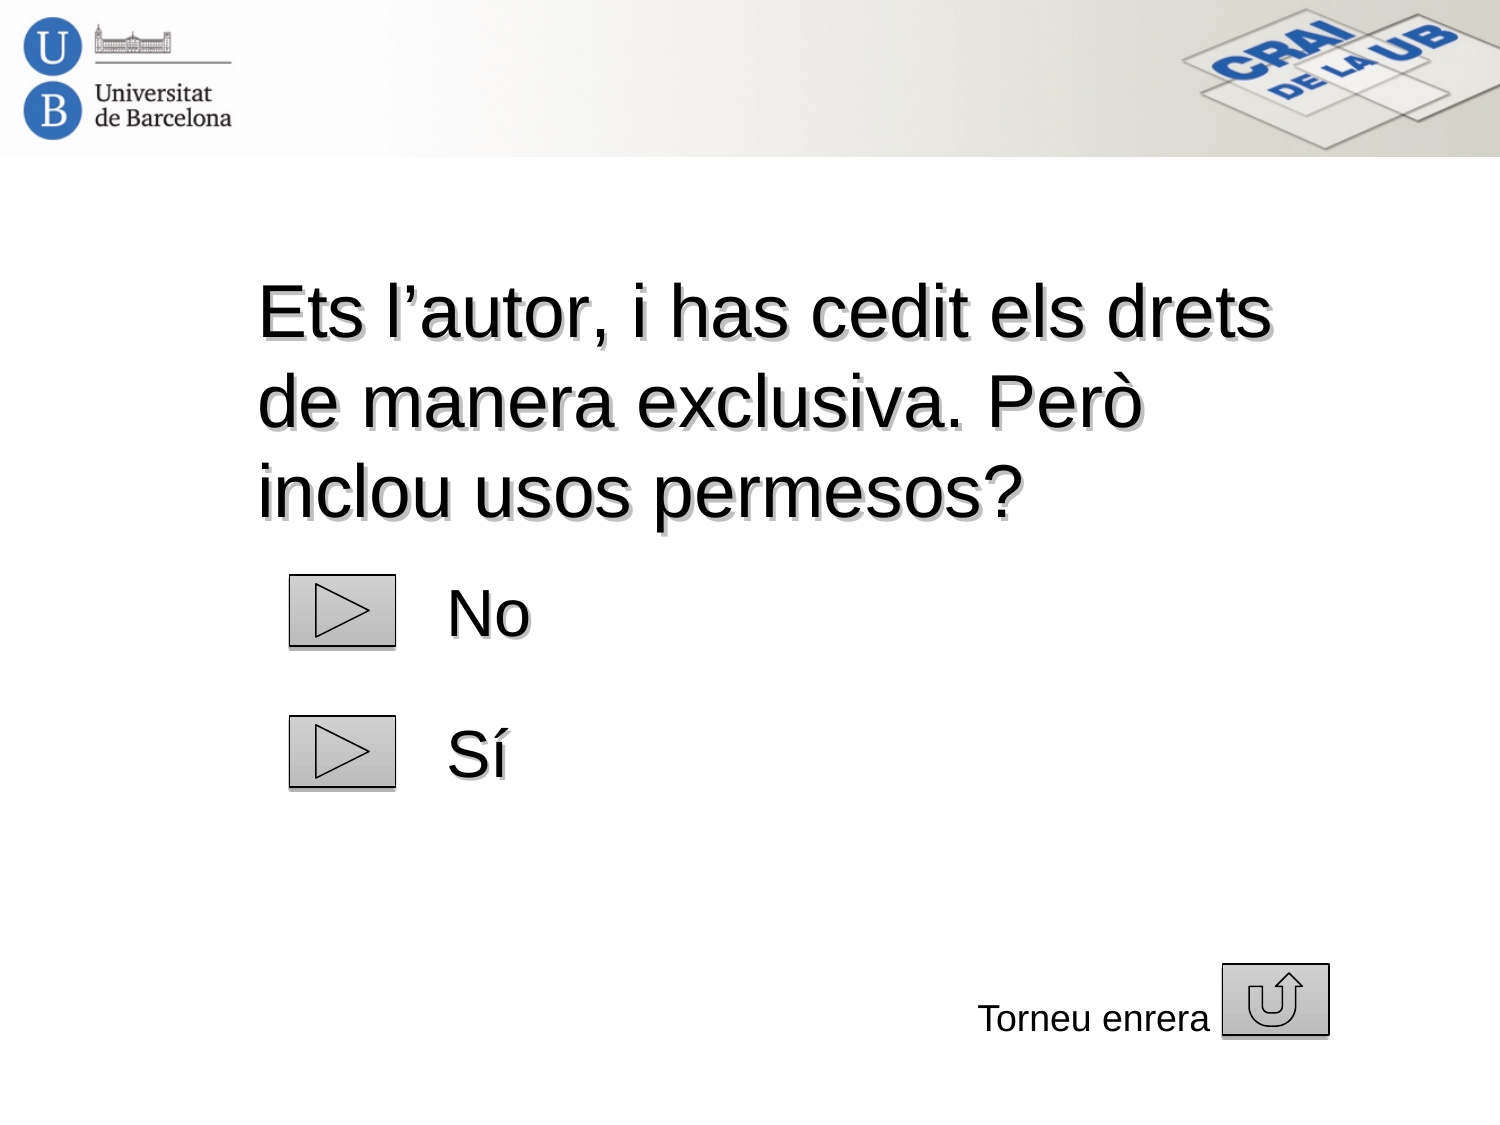

# Ets l’autor, i has cedit els drets de manera exclusiva. Però inclou usos permesos?
No
Sí
Torneu enrera